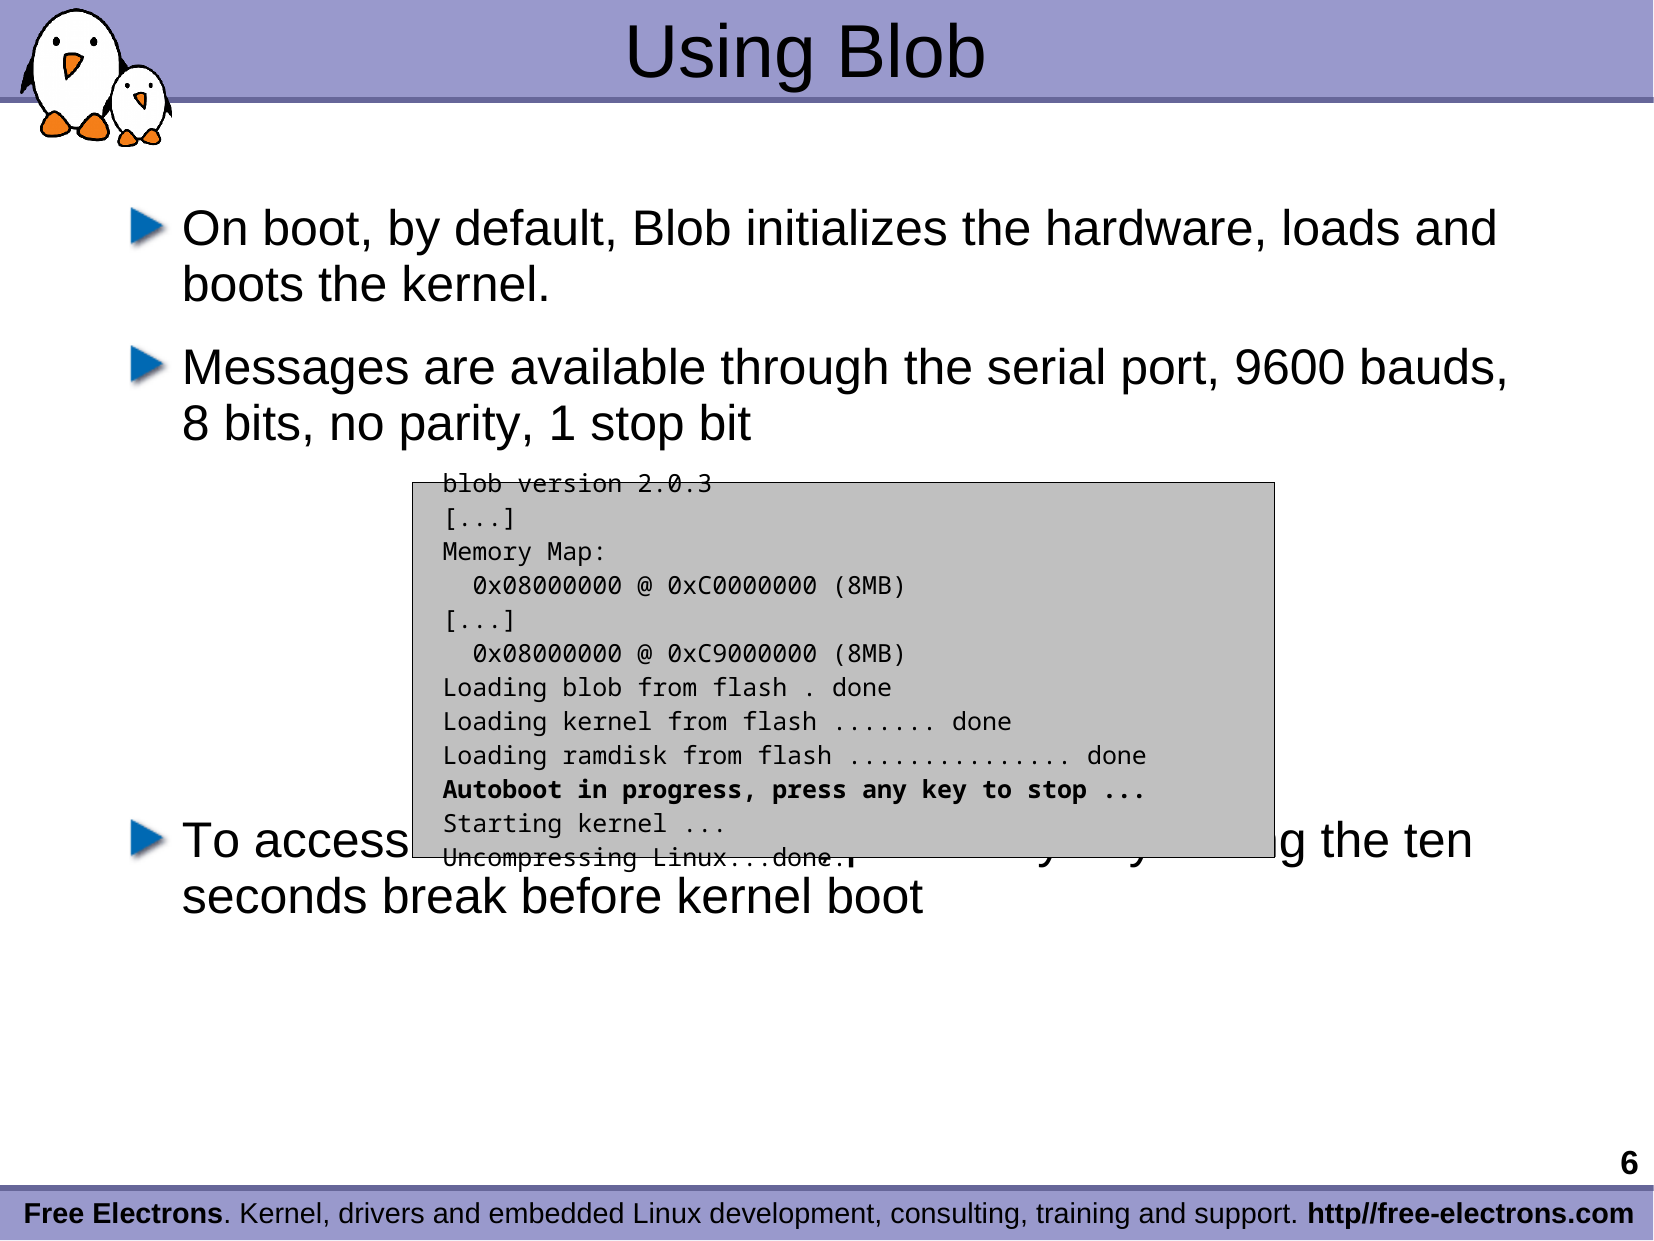

# Using Blob
On boot, by default, Blob initializes the hardware, loads and boots the kernel.
Messages are available through the serial port, 9600 bauds, 8 bits, no parity, 1 stop bit
To access the command line, press any key during the ten seconds break before kernel boot
 blob version 2.0.3
 [...]
 Memory Map:
 0x08000000 @ 0xC0000000 (8MB)
 [...]
 0x08000000 @ 0xC9000000 (8MB)
 Loading blob from flash . done
 Loading kernel from flash ....... done
 Loading ramdisk from flash ............... done
 Autoboot in progress, press any key to stop ...
 Starting kernel ...
 Uncompressing Linux...done.